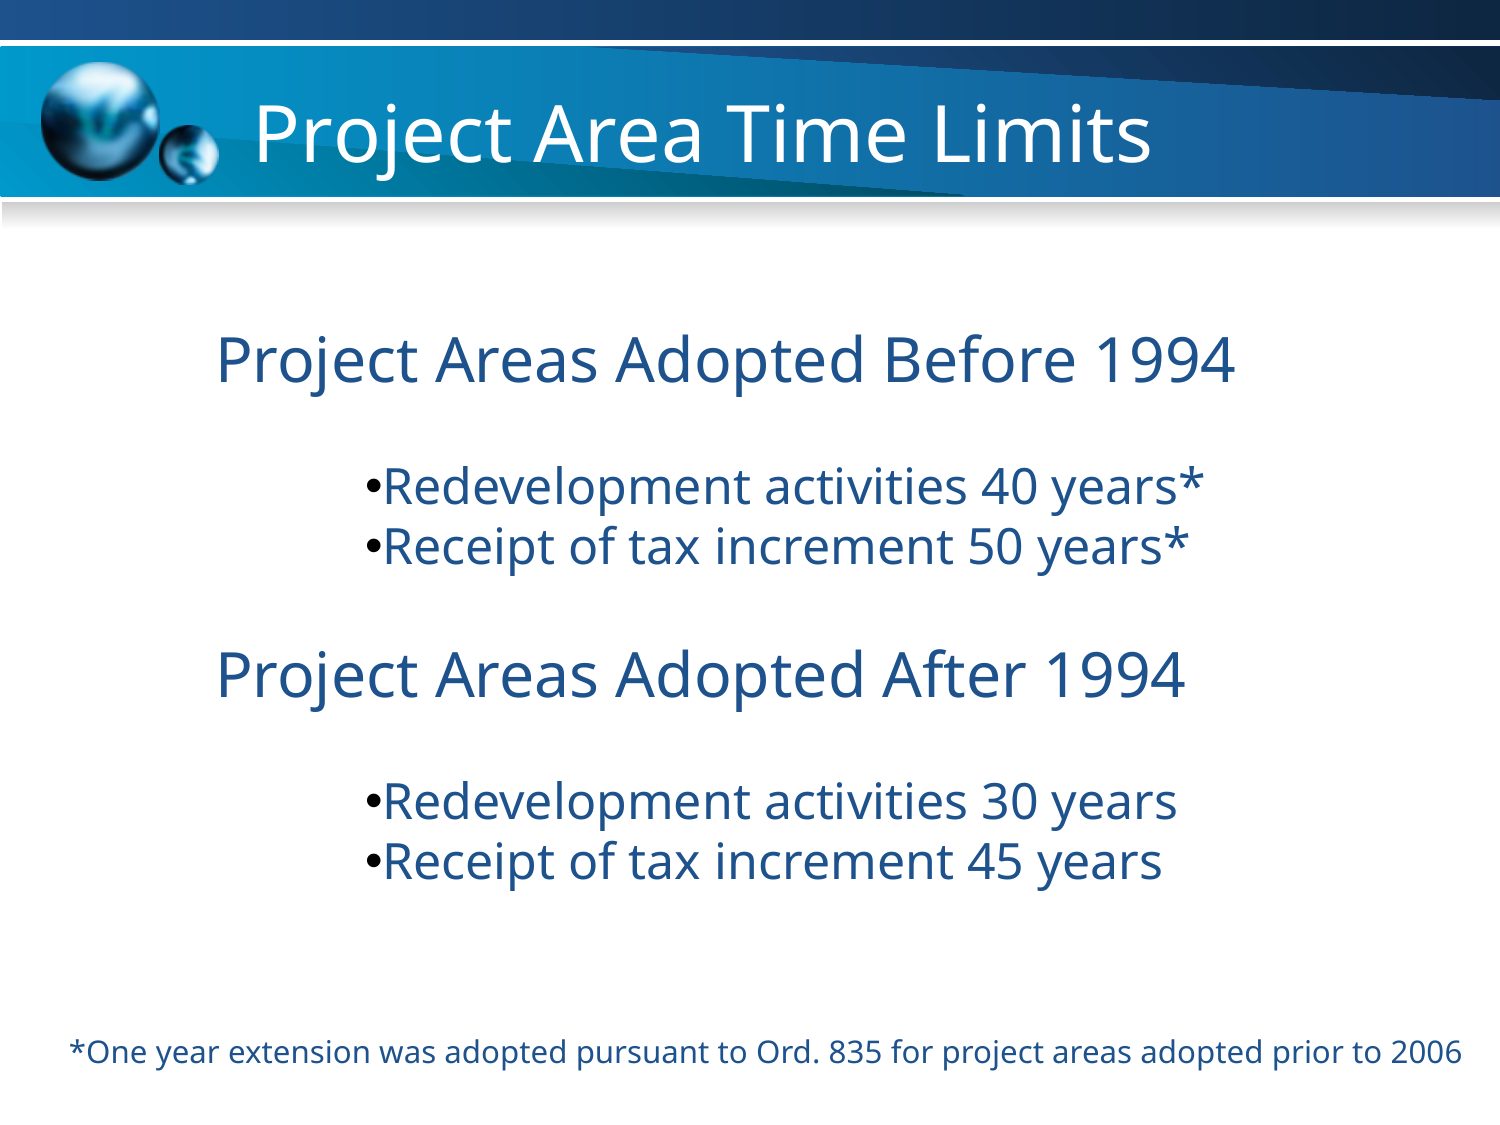

# Project Area Time Limits
Project Areas Adopted Before 1994
Redevelopment activities 40 years*
Receipt of tax increment 50 years*
Project Areas Adopted After 1994
Redevelopment activities 30 years
Receipt of tax increment 45 years
 *One year extension was adopted pursuant to Ord. 835 for project areas adopted prior to 2006